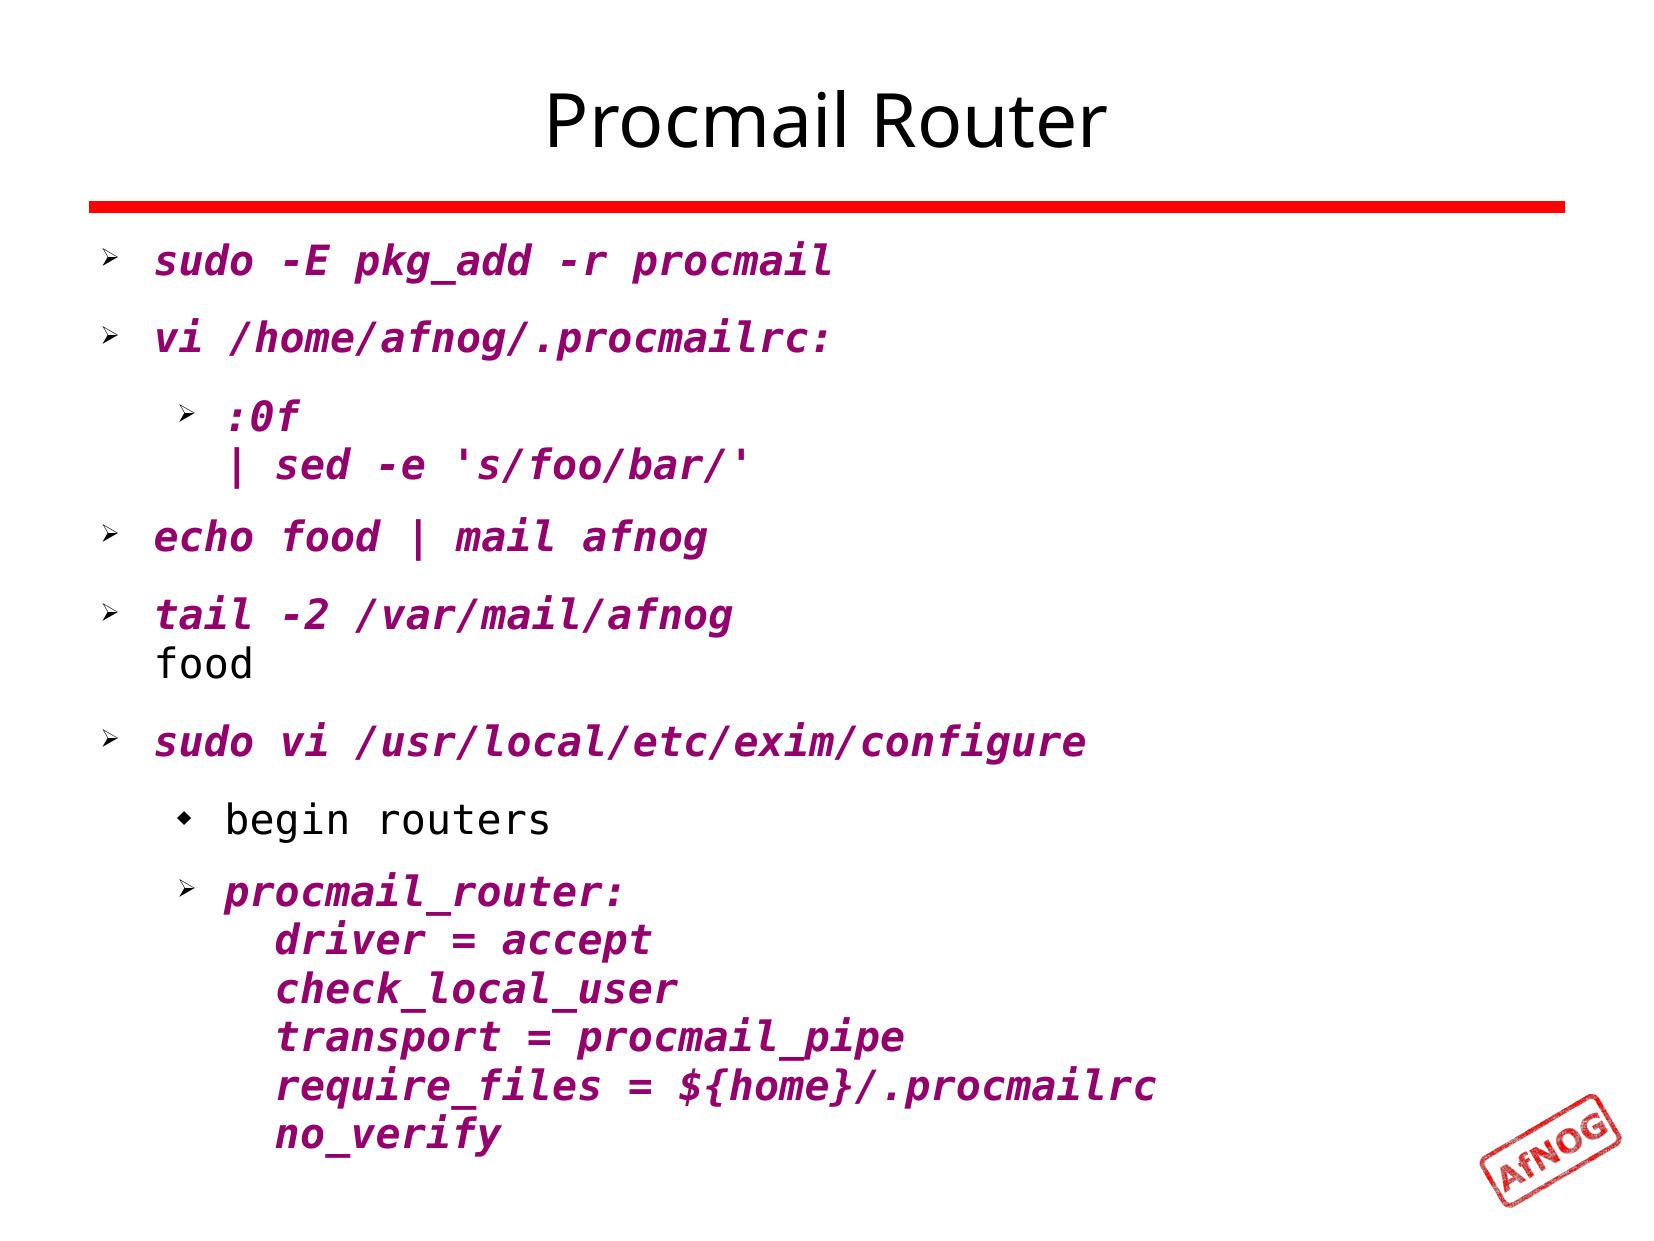

# Procmail Router
sudo -E pkg_add -r procmail
vi /home/afnog/.procmailrc:
:0f
| sed -e 's/foo/bar/'
echo food | mail afnog
tail -2 /var/mail/afnog
food
sudo vi /usr/local/etc/exim/configure
begin routers
procmail_router:
 driver = accept
 check_local_user
 transport = procmail_pipe
 require_files = ${home}/.procmailrc
 no_verify